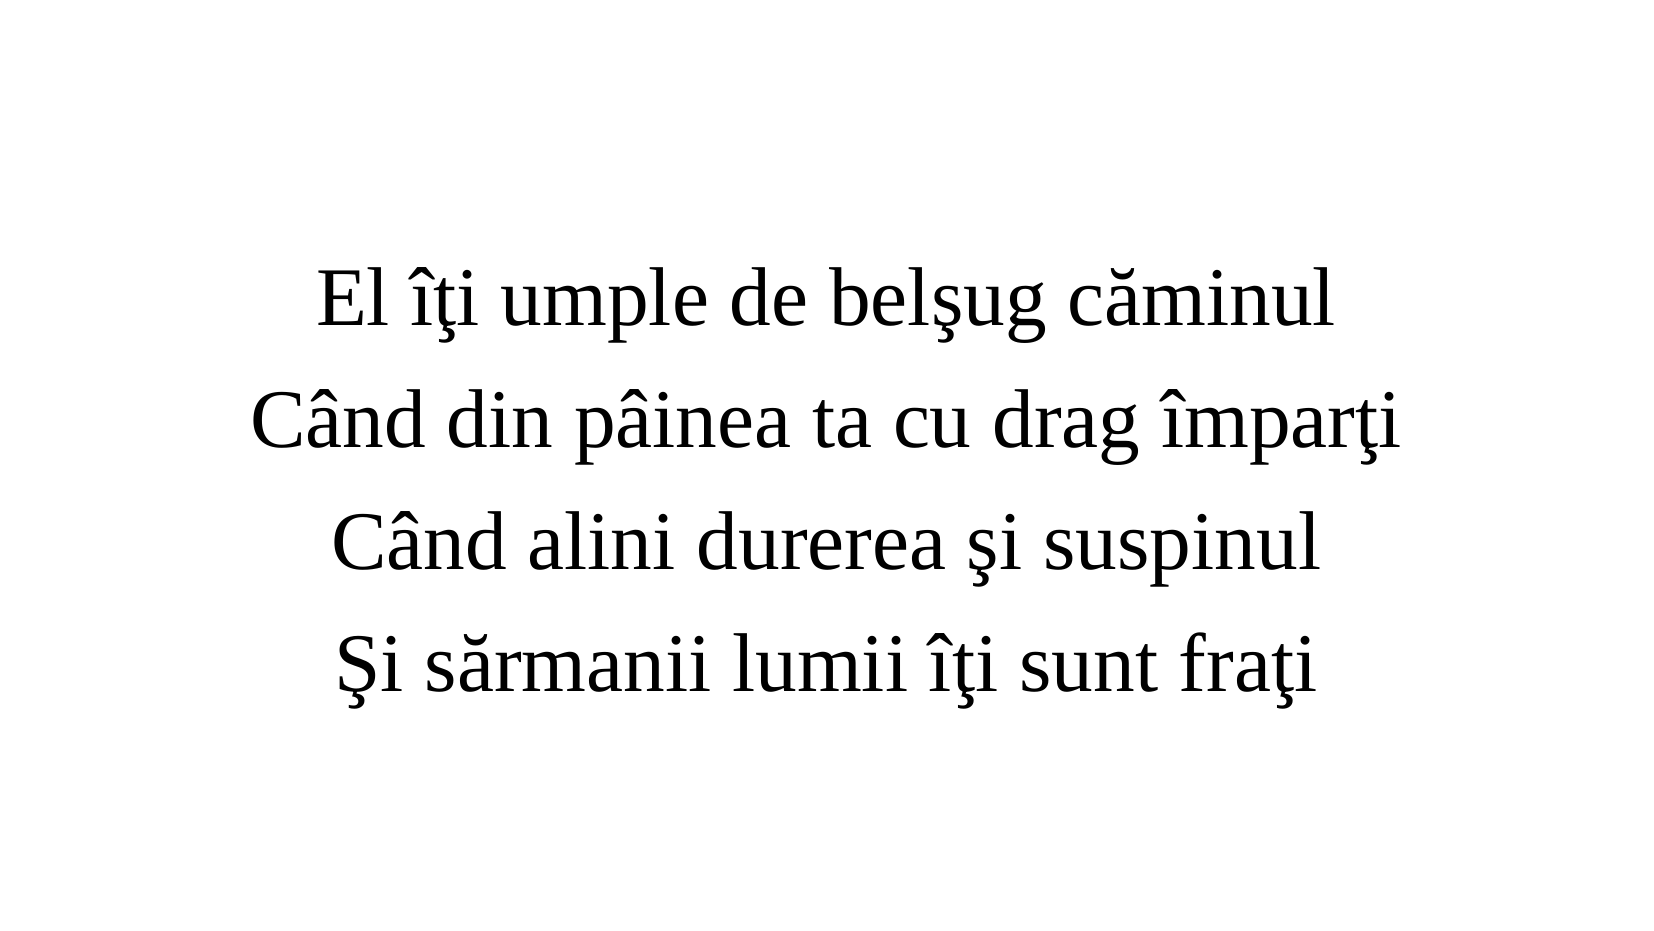

# El îţi umple de belşug căminul
Când din pâinea ta cu drag împarţi
Când alini durerea şi suspinul
Şi sărmanii lumii îţi sunt fraţi